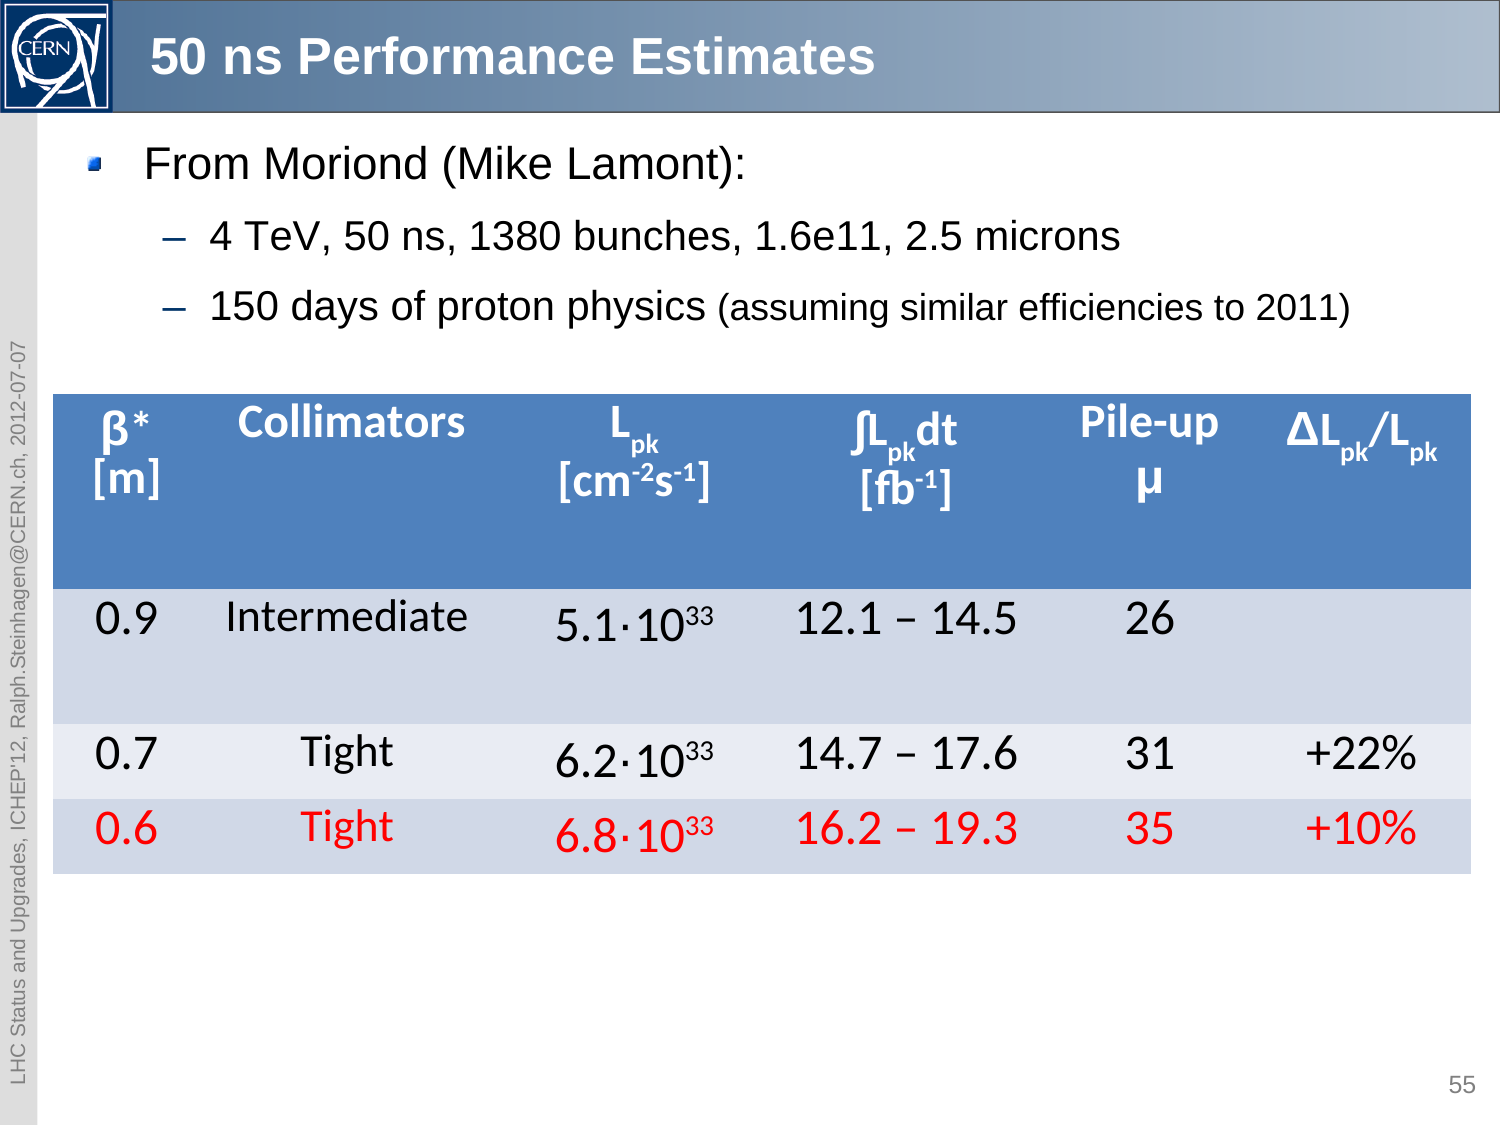

# 50 ns Performance Estimates
From Moriond (Mike Lamont):
4 TeV, 50 ns, 1380 bunches, 1.6e11, 2.5 microns
150 days of proton physics (assuming similar efficiencies to 2011)
| β\* [m] | Collimators | Lpk [cm-2s-1] | ∫Lpkdt [fb-1] | Pile-up μ | ΔLpk/Lpk |
| --- | --- | --- | --- | --- | --- |
| 0.9 | Intermediate | 5.1·1033 | 12.1 – 14.5 | 26 | |
| 0.7 | Tight | 6.2·1033 | 14.7 – 17.6 | 31 | +22% |
| 0.6 | Tight | 6.8·1033 | 16.2 – 19.3 | 35 | +10% |